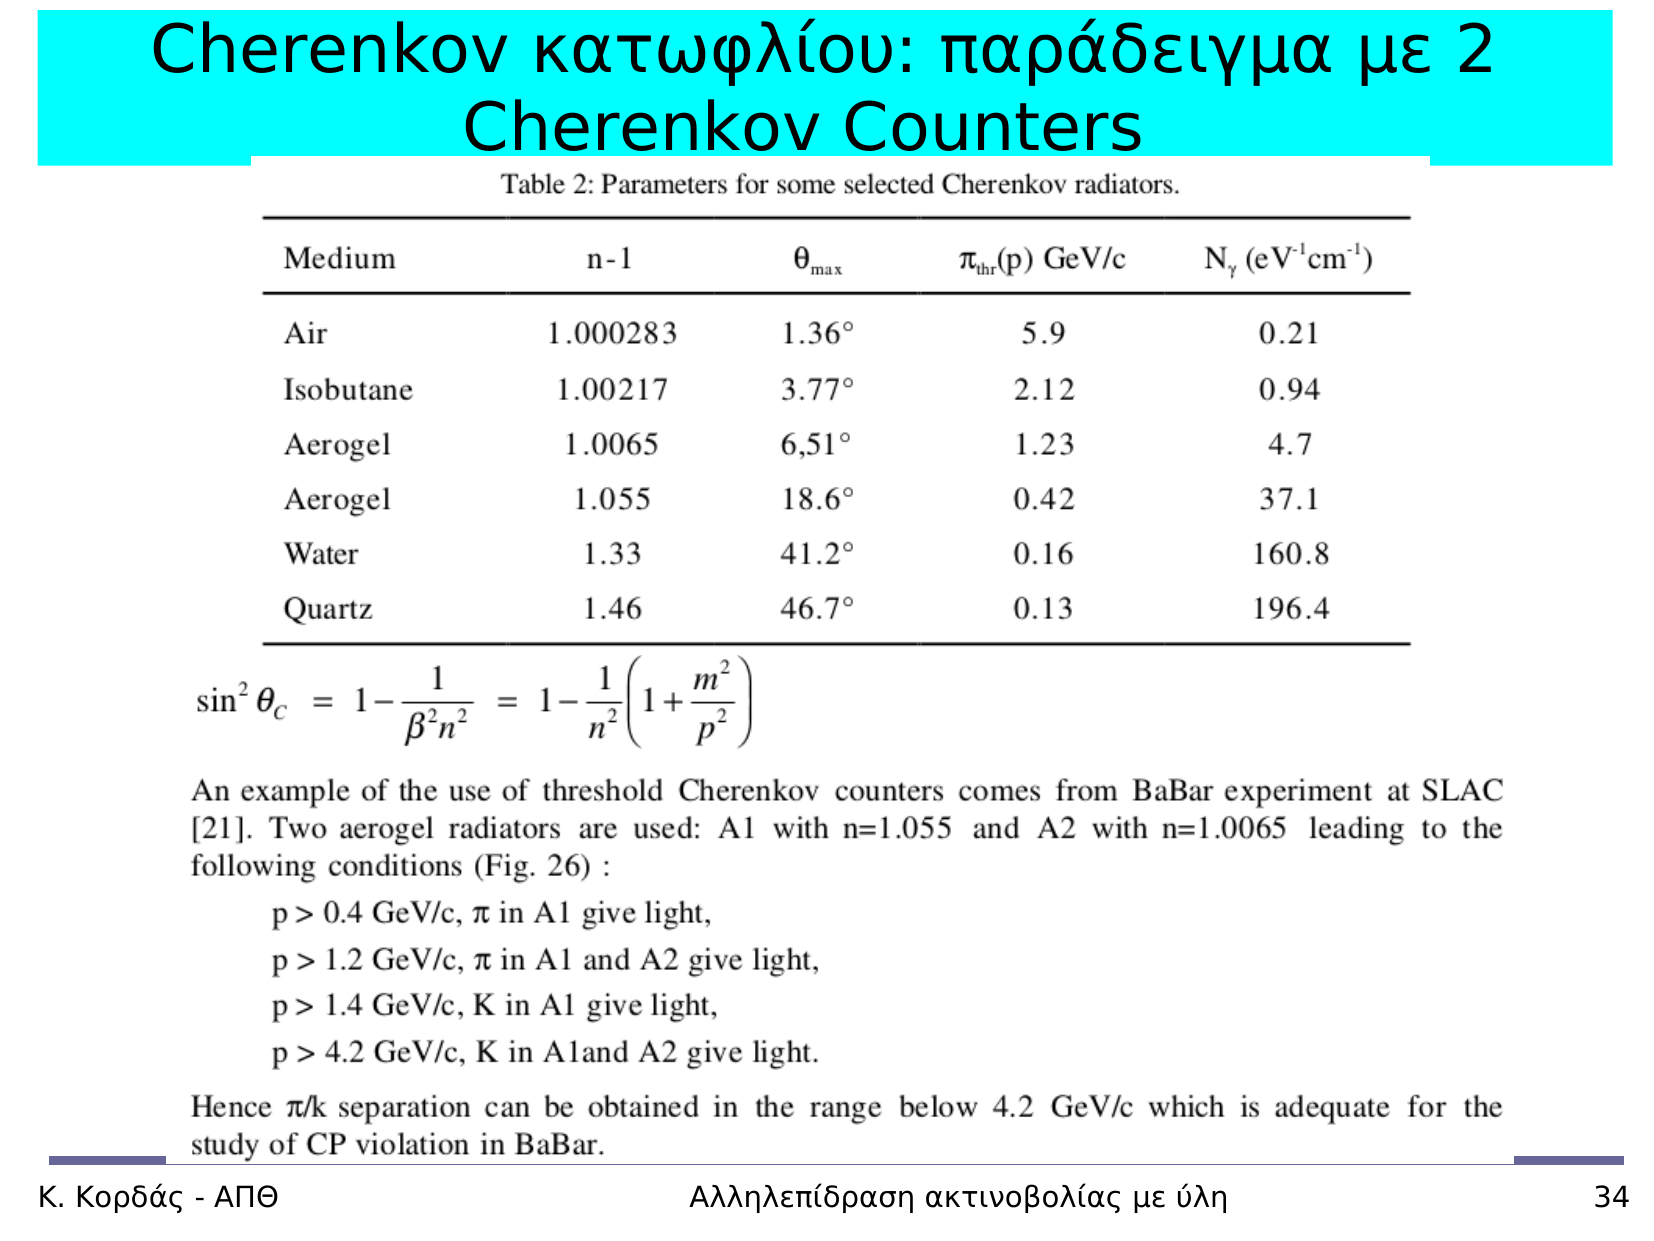

# Cherenkov κατωφλίου: παράδειγμα με 2 Cherenkov Counters
Κ. Κορδάς - ΑΠΘ
Αλληλεπίδραση ακτινοβολίας με ύλη
34